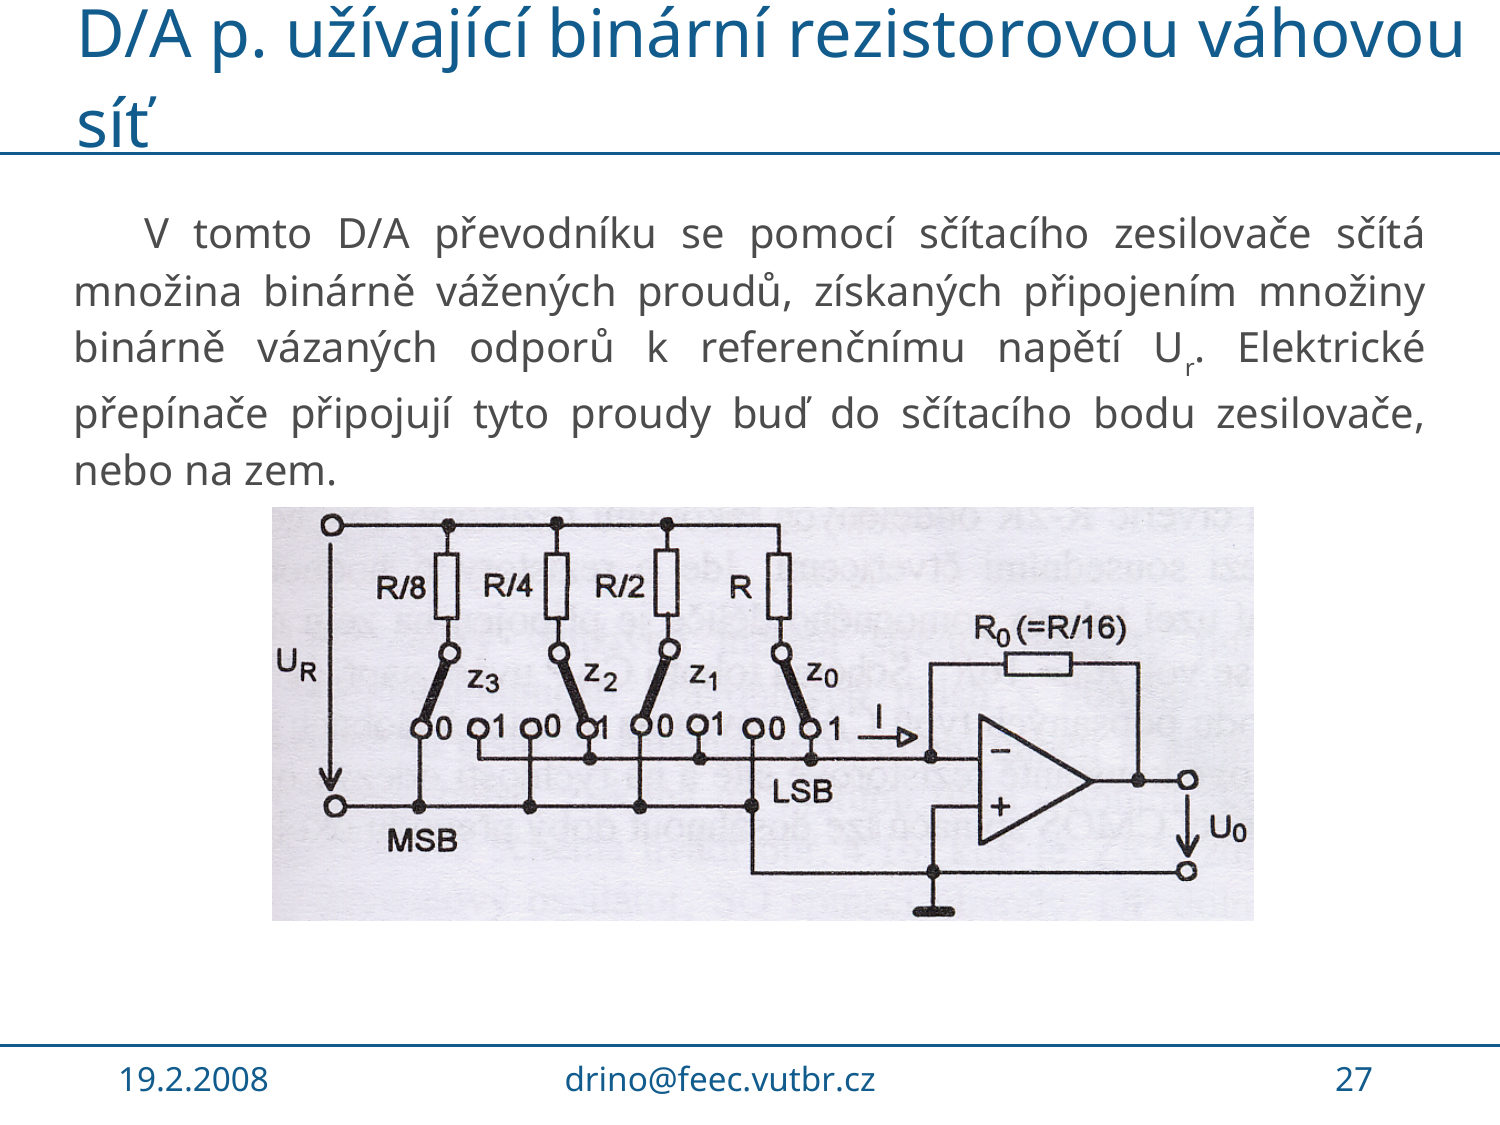

# D/A p. užívající binární rezistorovou váhovou síť
V tomto D/A převodníku se pomocí sčítacího zesilovače sčítá množina binárně vážených proudů, získaných připojením množiny binárně vázaných odporů k referenčnímu napětí Ur. Elektrické přepínače připojují tyto proudy buď do sčítacího bodu zesilovače, nebo na zem.
19.2.2008
drino@feec.vutbr.cz